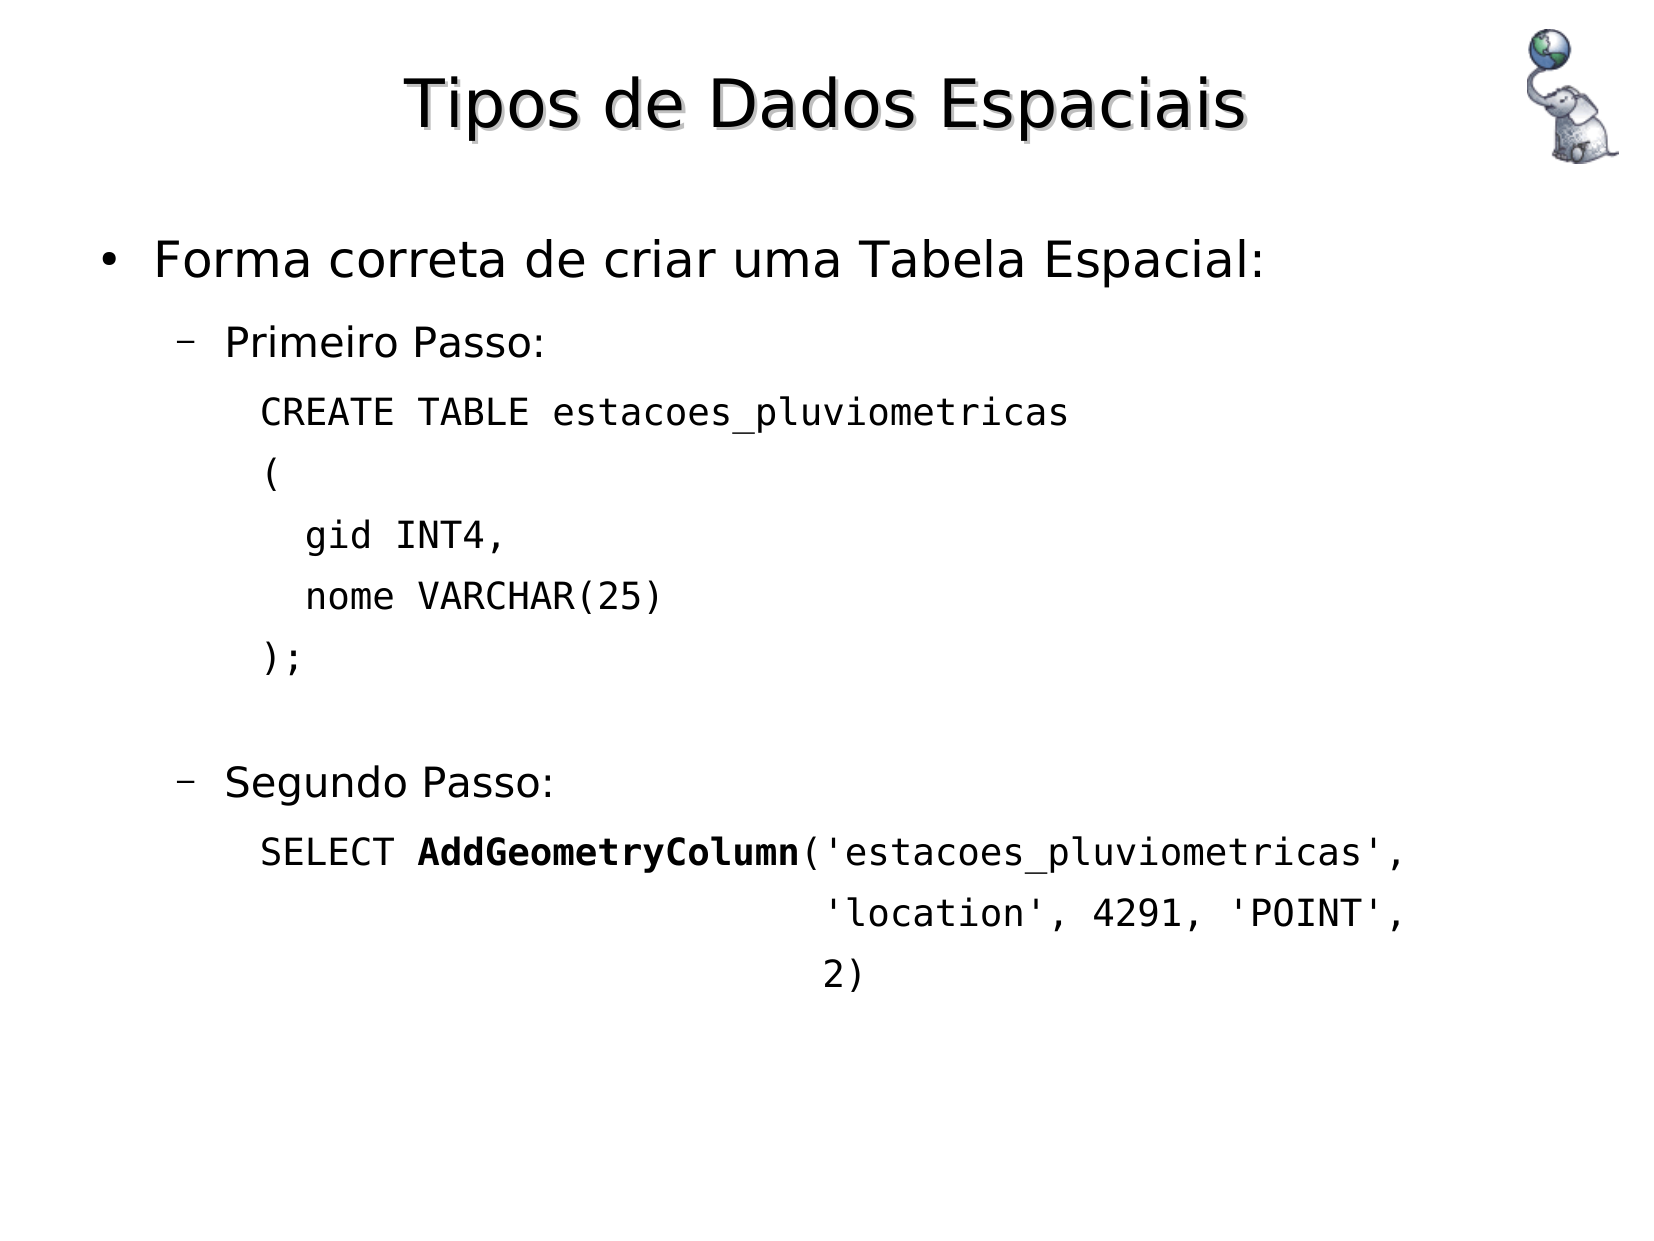

# Tipos de Dados Espaciais
Forma correta de criar uma Tabela Espacial:
Primeiro Passo:
CREATE TABLE estacoes_pluviometricas
(
 gid INT4,
 nome VARCHAR(25)
);
Segundo Passo:
SELECT AddGeometryColumn('estacoes_pluviometricas',
 'location', 4291, 'POINT',
 2)